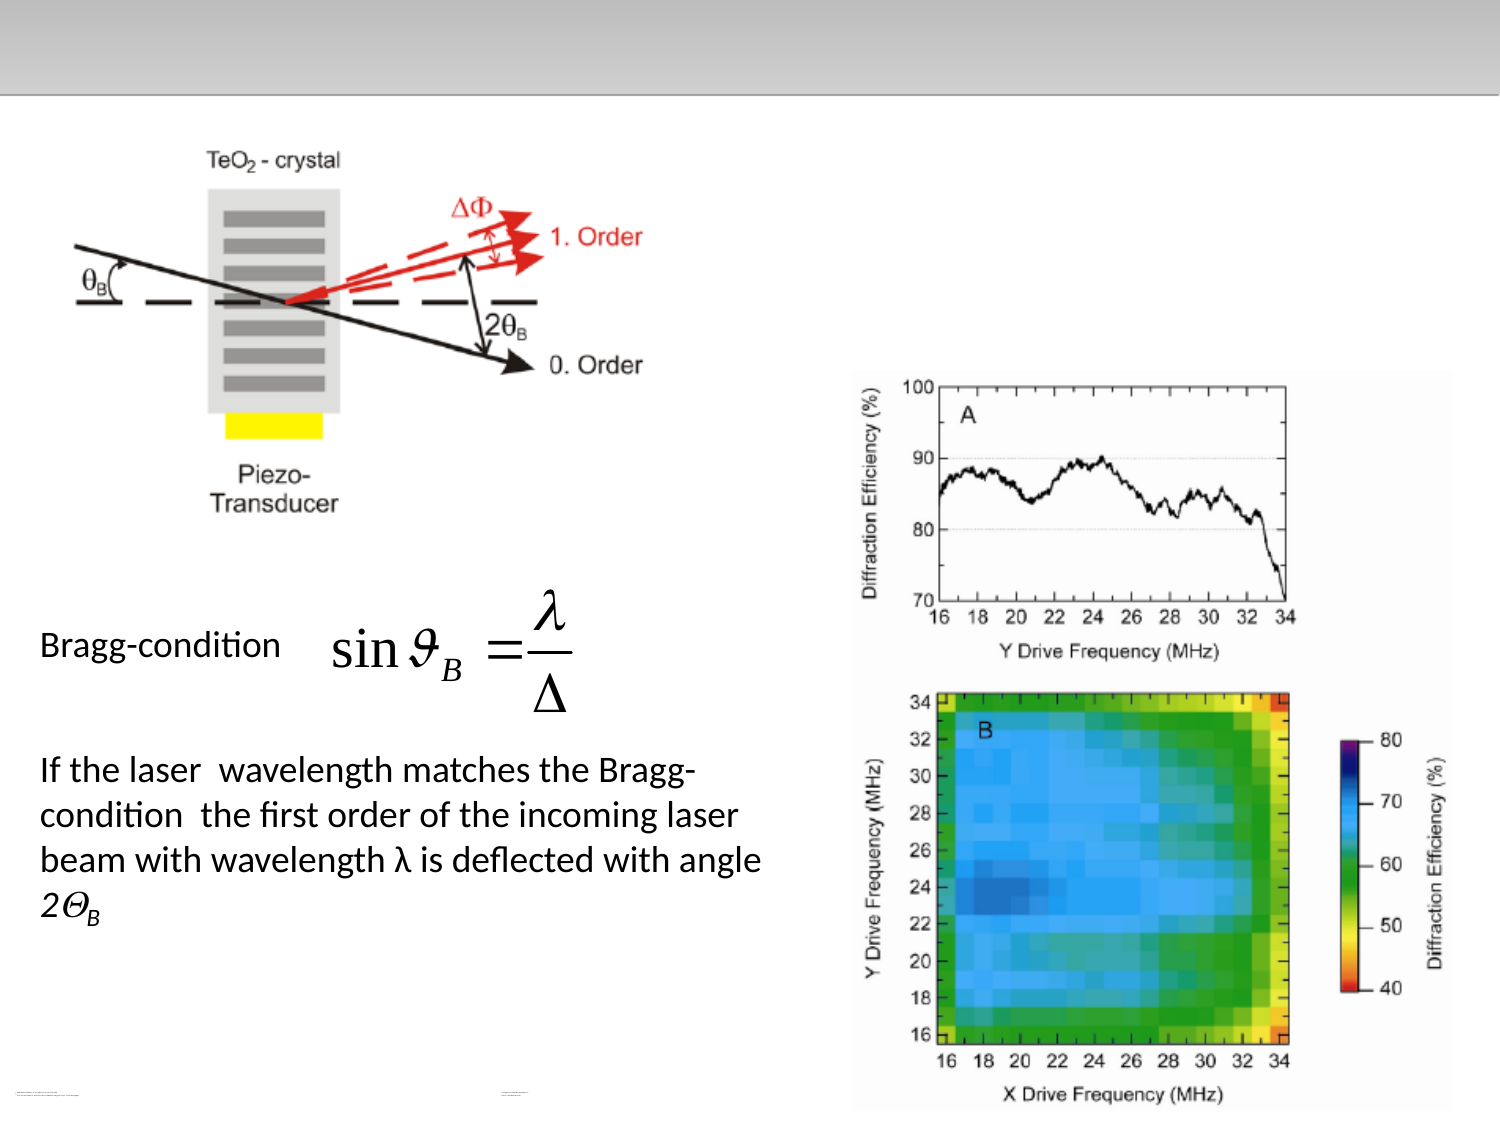

#
Bragg-condition
If the laser wavelength matches the Bragg-condition the first order of the incoming laser beam with wavelength λ is deflected with angle 2QB
•Diffraction efficiency of one AOD is at most ca 80-90%
If we use two AODs in series for X and Y deflection we get 0,8*0,8 = 0,64 throughput
a change of a materials permittivity, ε,
due to a mechanical strain